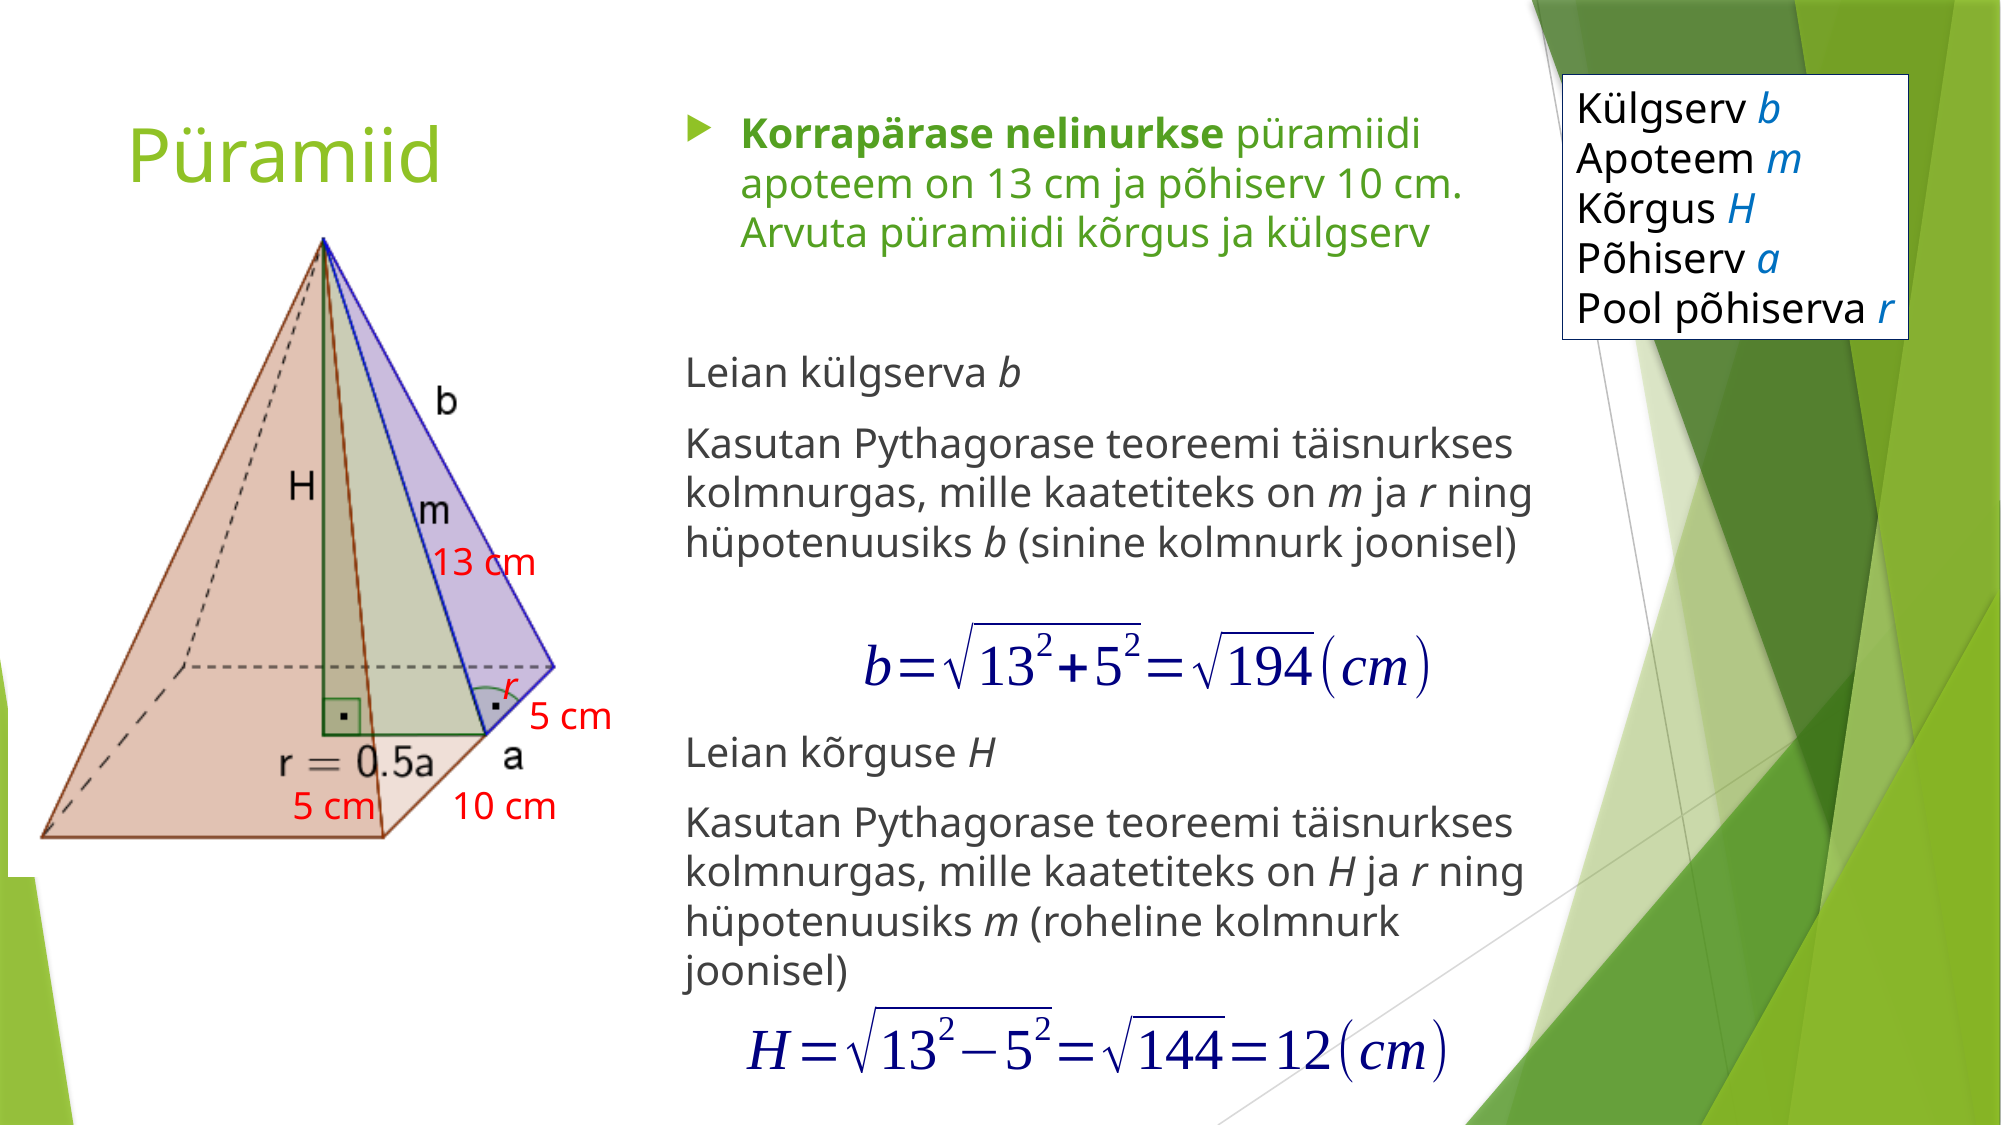

Külgserv b
Apoteem m
Kõrgus H
Põhiserv a
Pool põhiserva r
# Püramiid
Korrapärase nelinurkse püramiidi apoteem on 13 cm ja põhiserv 10 cm. Arvuta püramiidi kõrgus ja külgserv
Leian külgserva b
Kasutan Pythagorase teoreemi täisnurkses kolmnurgas, mille kaatetiteks on m ja r ning hüpotenuusiks b (sinine kolmnurk joonisel)
Leian kõrguse H
Kasutan Pythagorase teoreemi täisnurkses kolmnurgas, mille kaatetiteks on H ja r ning hüpotenuusiks m (roheline kolmnurk joonisel)
13 cm
r
5 cm
5 cm
10 cm